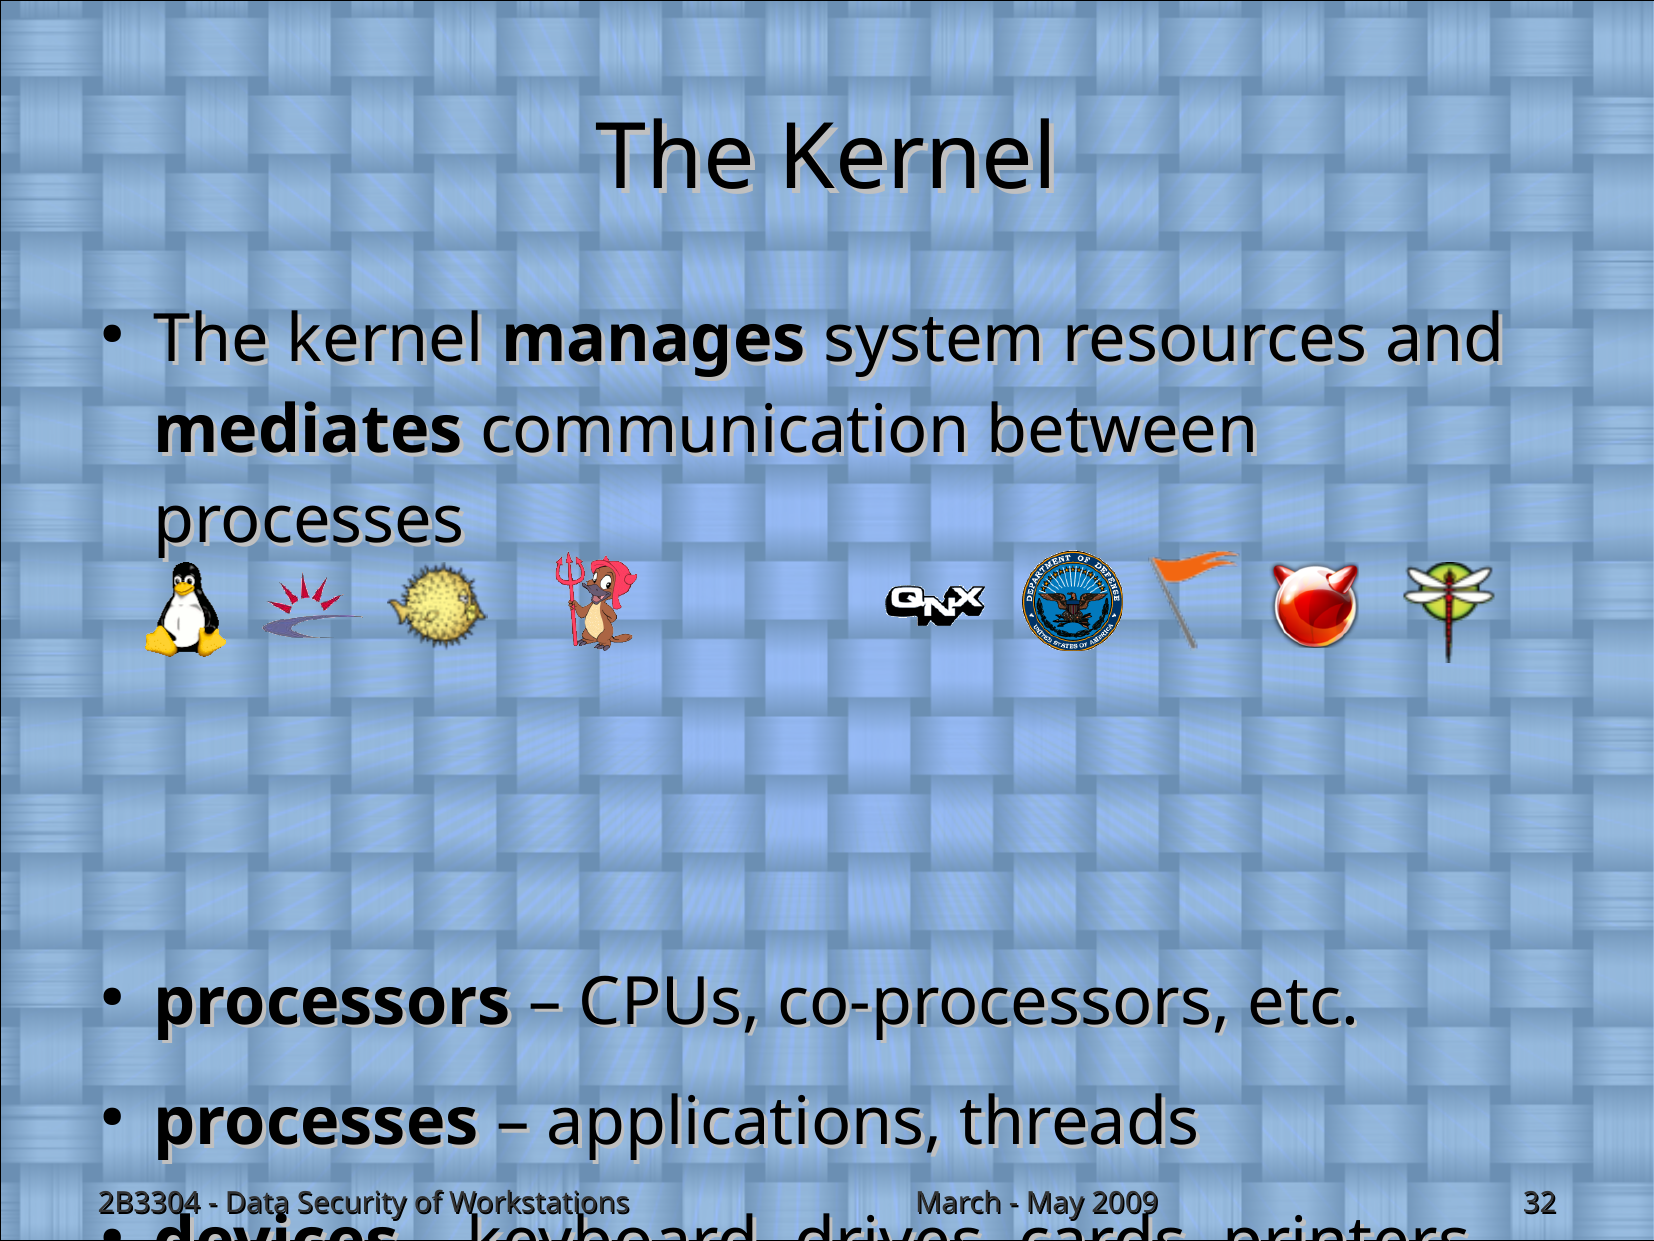

# The Kernel
The kernel manages system resources and mediates communication between processes
processors – CPUs, co-processors, etc.
processes – applications, threads
devices – keyboard, drives, cards, printers, etc
system calls – APIs to kernel functions